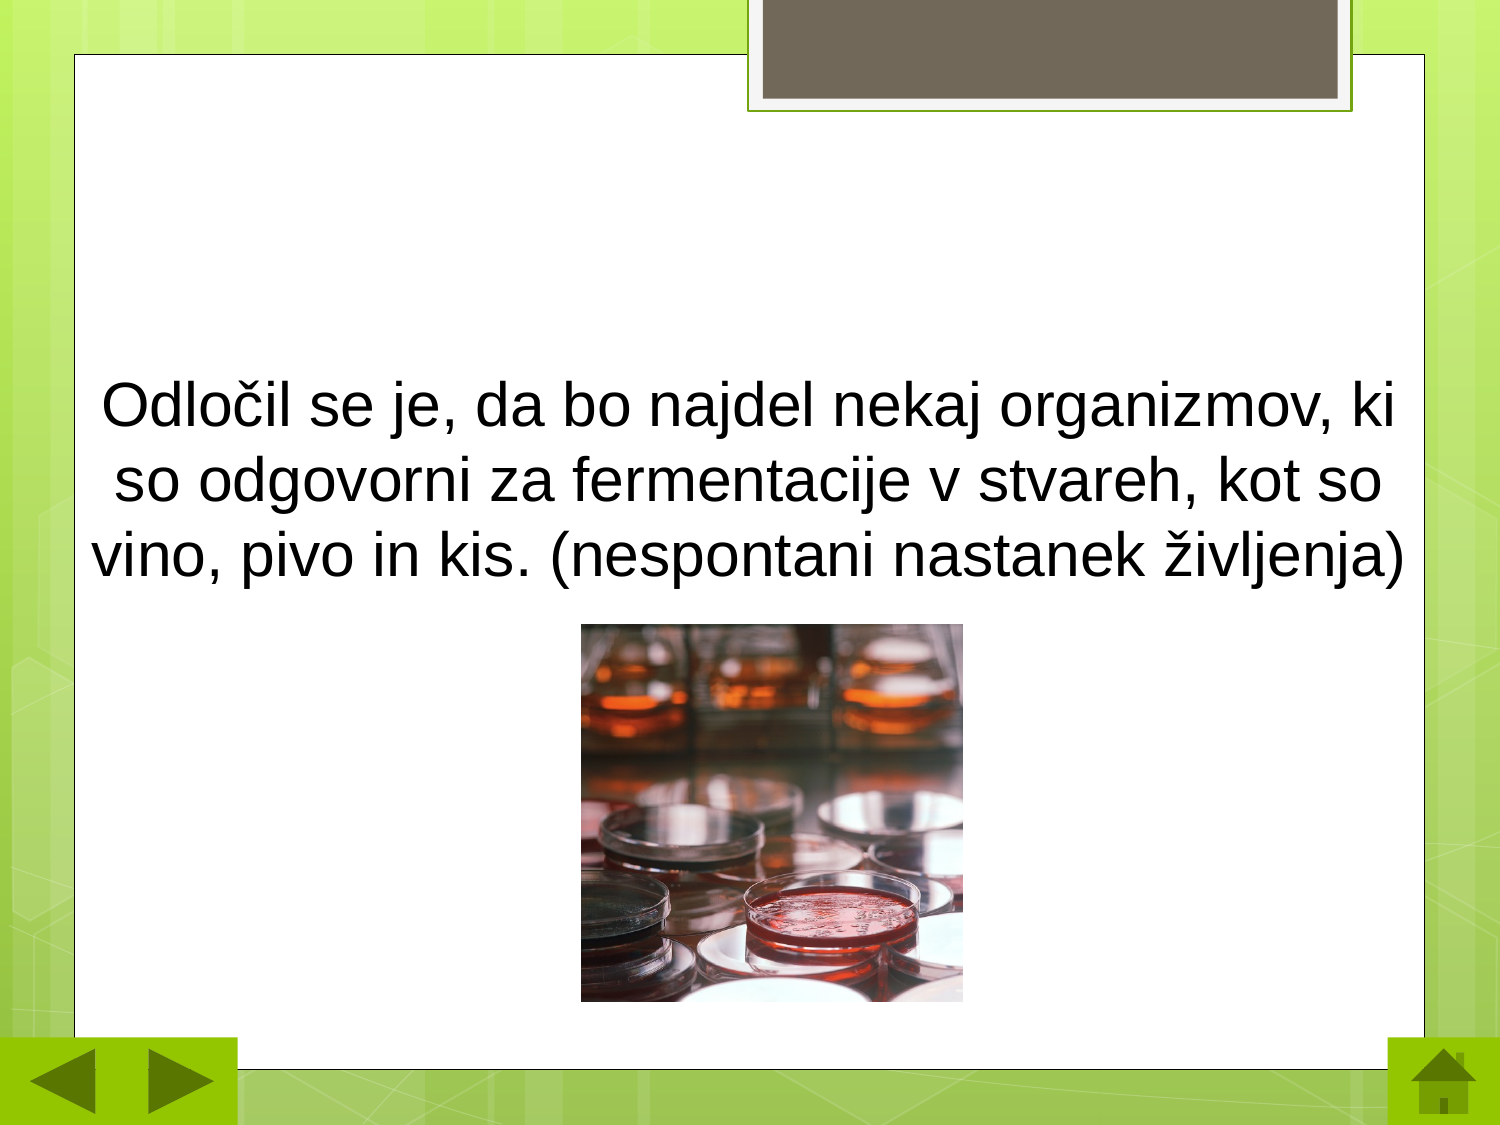

Odločil se je, da bo najdel nekaj organizmov, ki so odgovorni za fermentacije v stvareh, kot so vino, pivo in kis. (nespontani nastanek življenja)